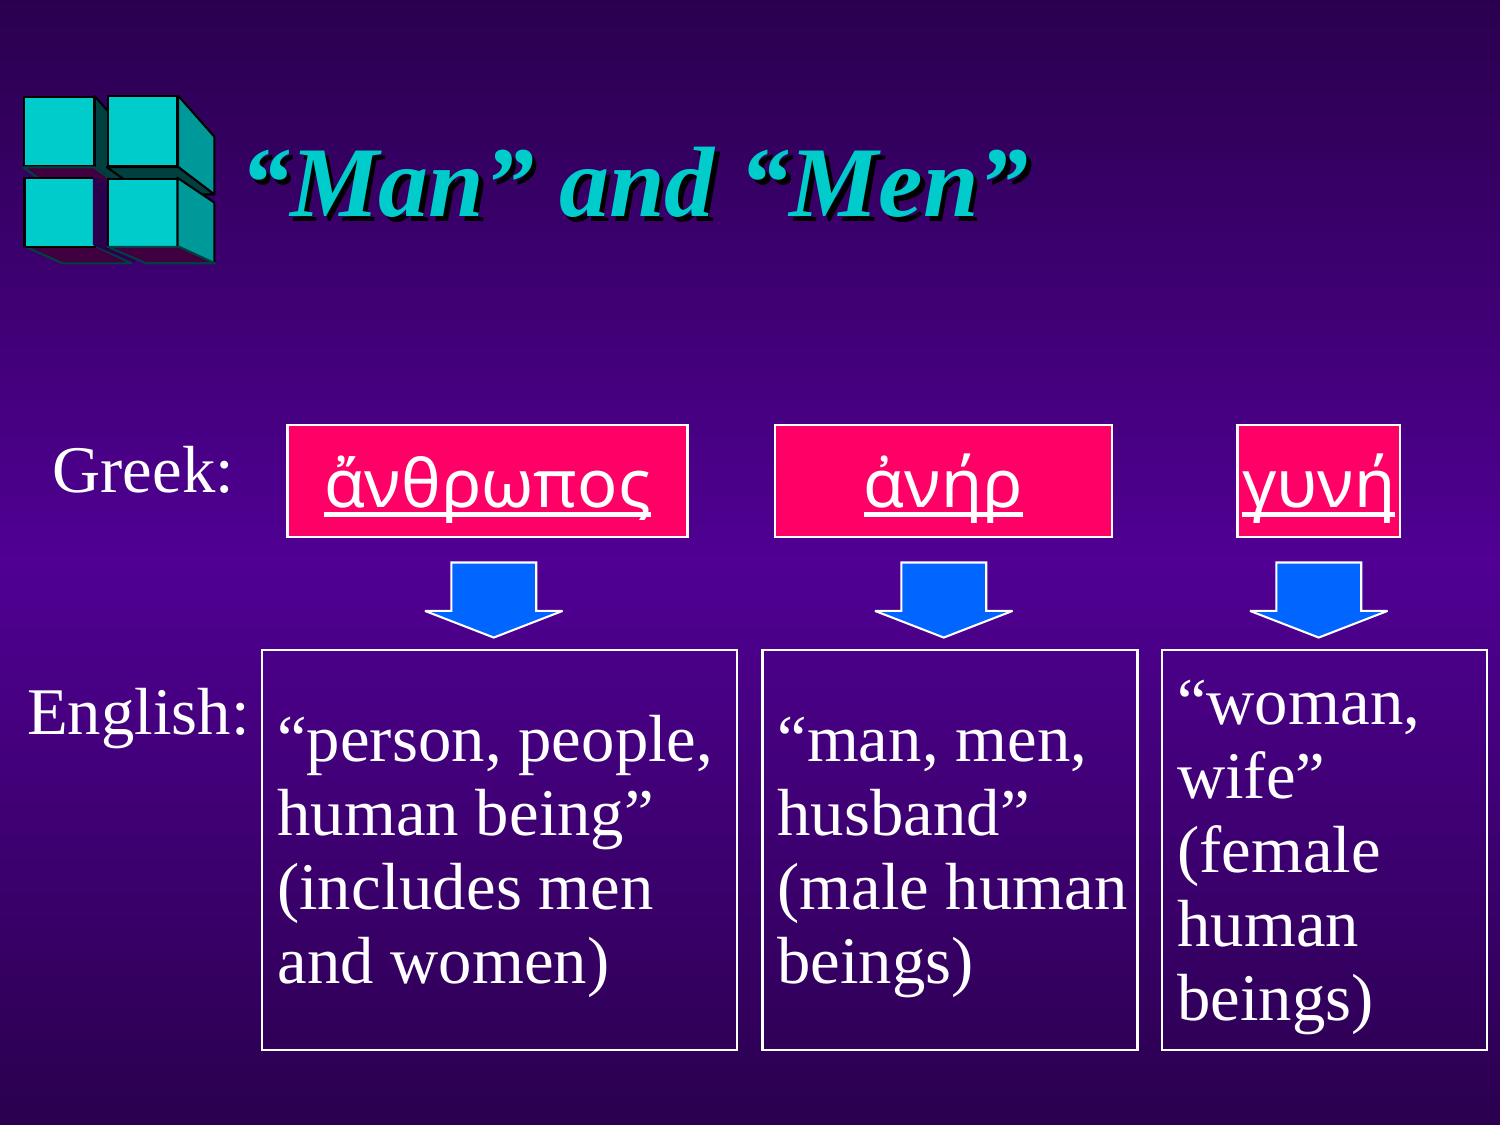

# “Man” and “Men”
Greek:
ἄνθρωπος
ἀνήρ
γυνή
“person, people,
human being”
(includes men
and women)
“man, men,
husband”
(male human
beings)
“woman,
wife”
(female
human
beings)
English: